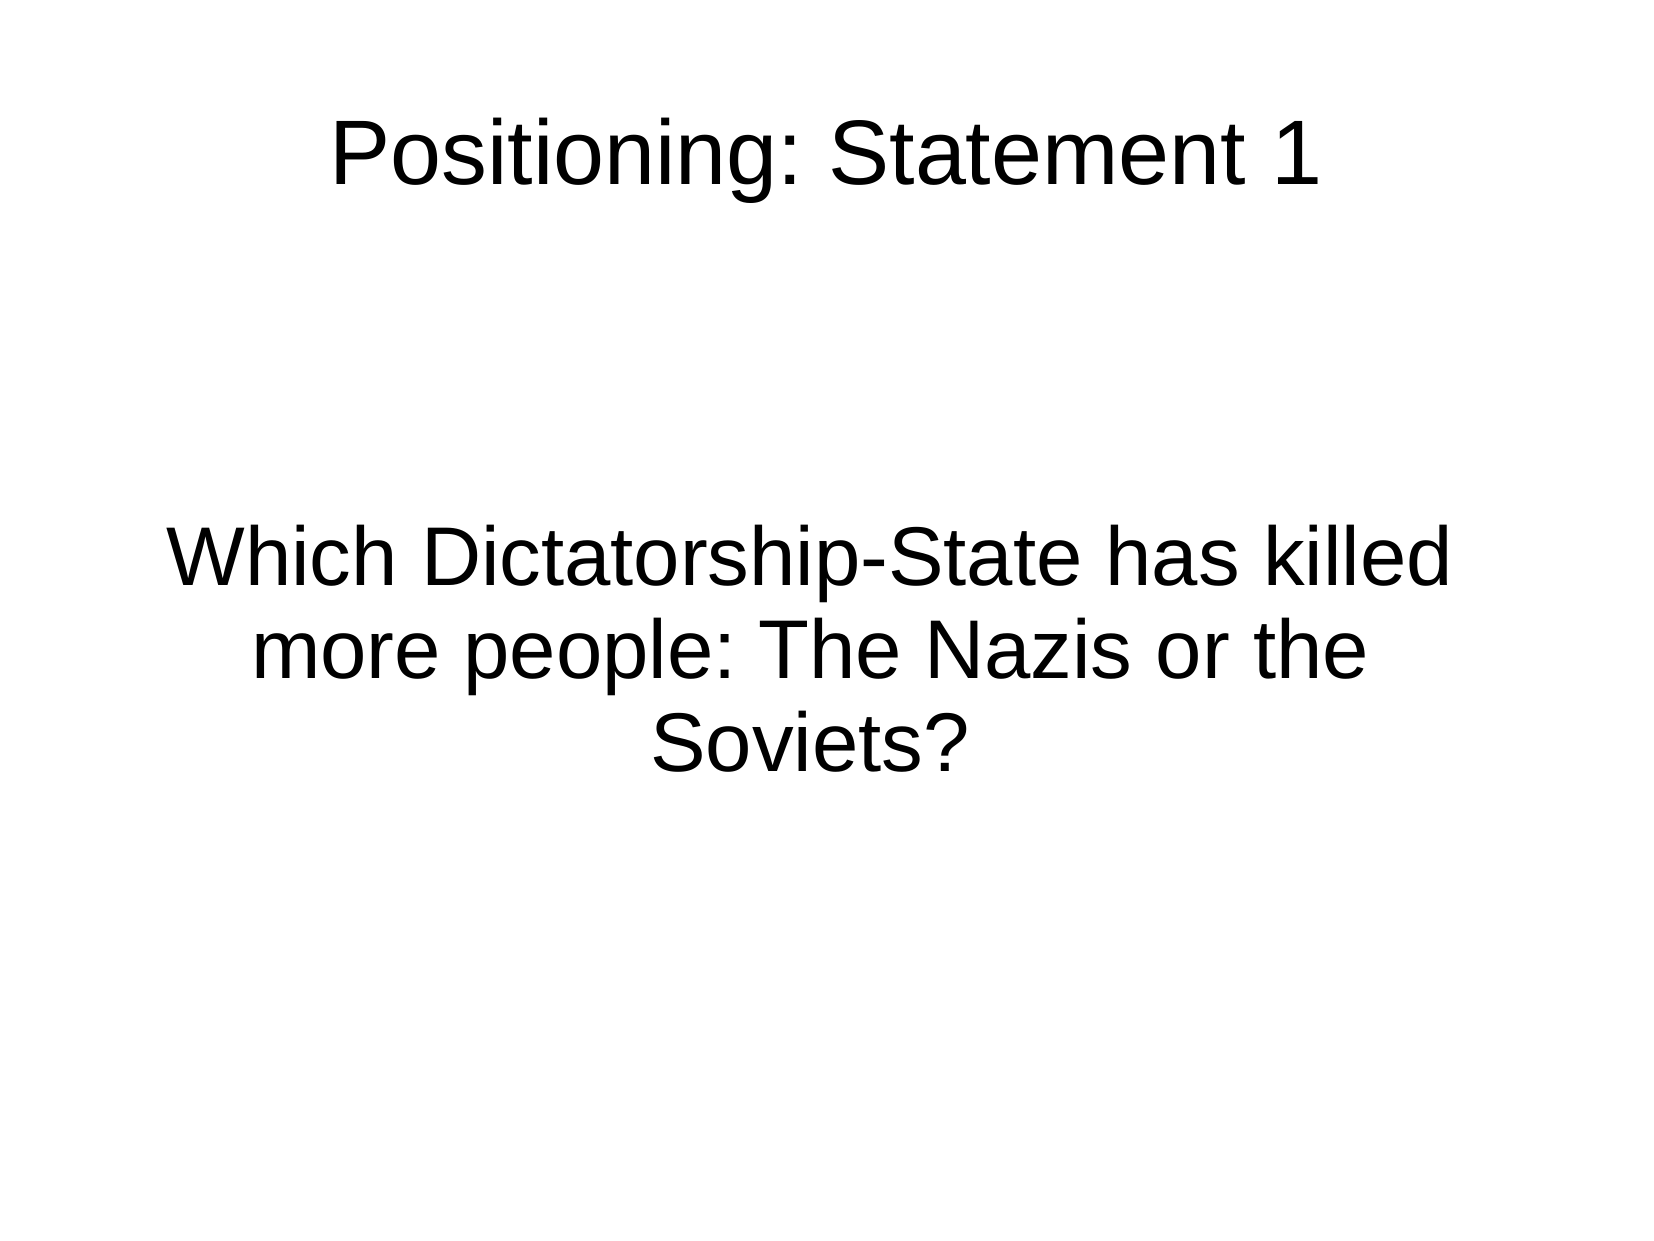

# Positioning: Statement 1
Which Dictatorship-State has killed more people: The Nazis or the Soviets?